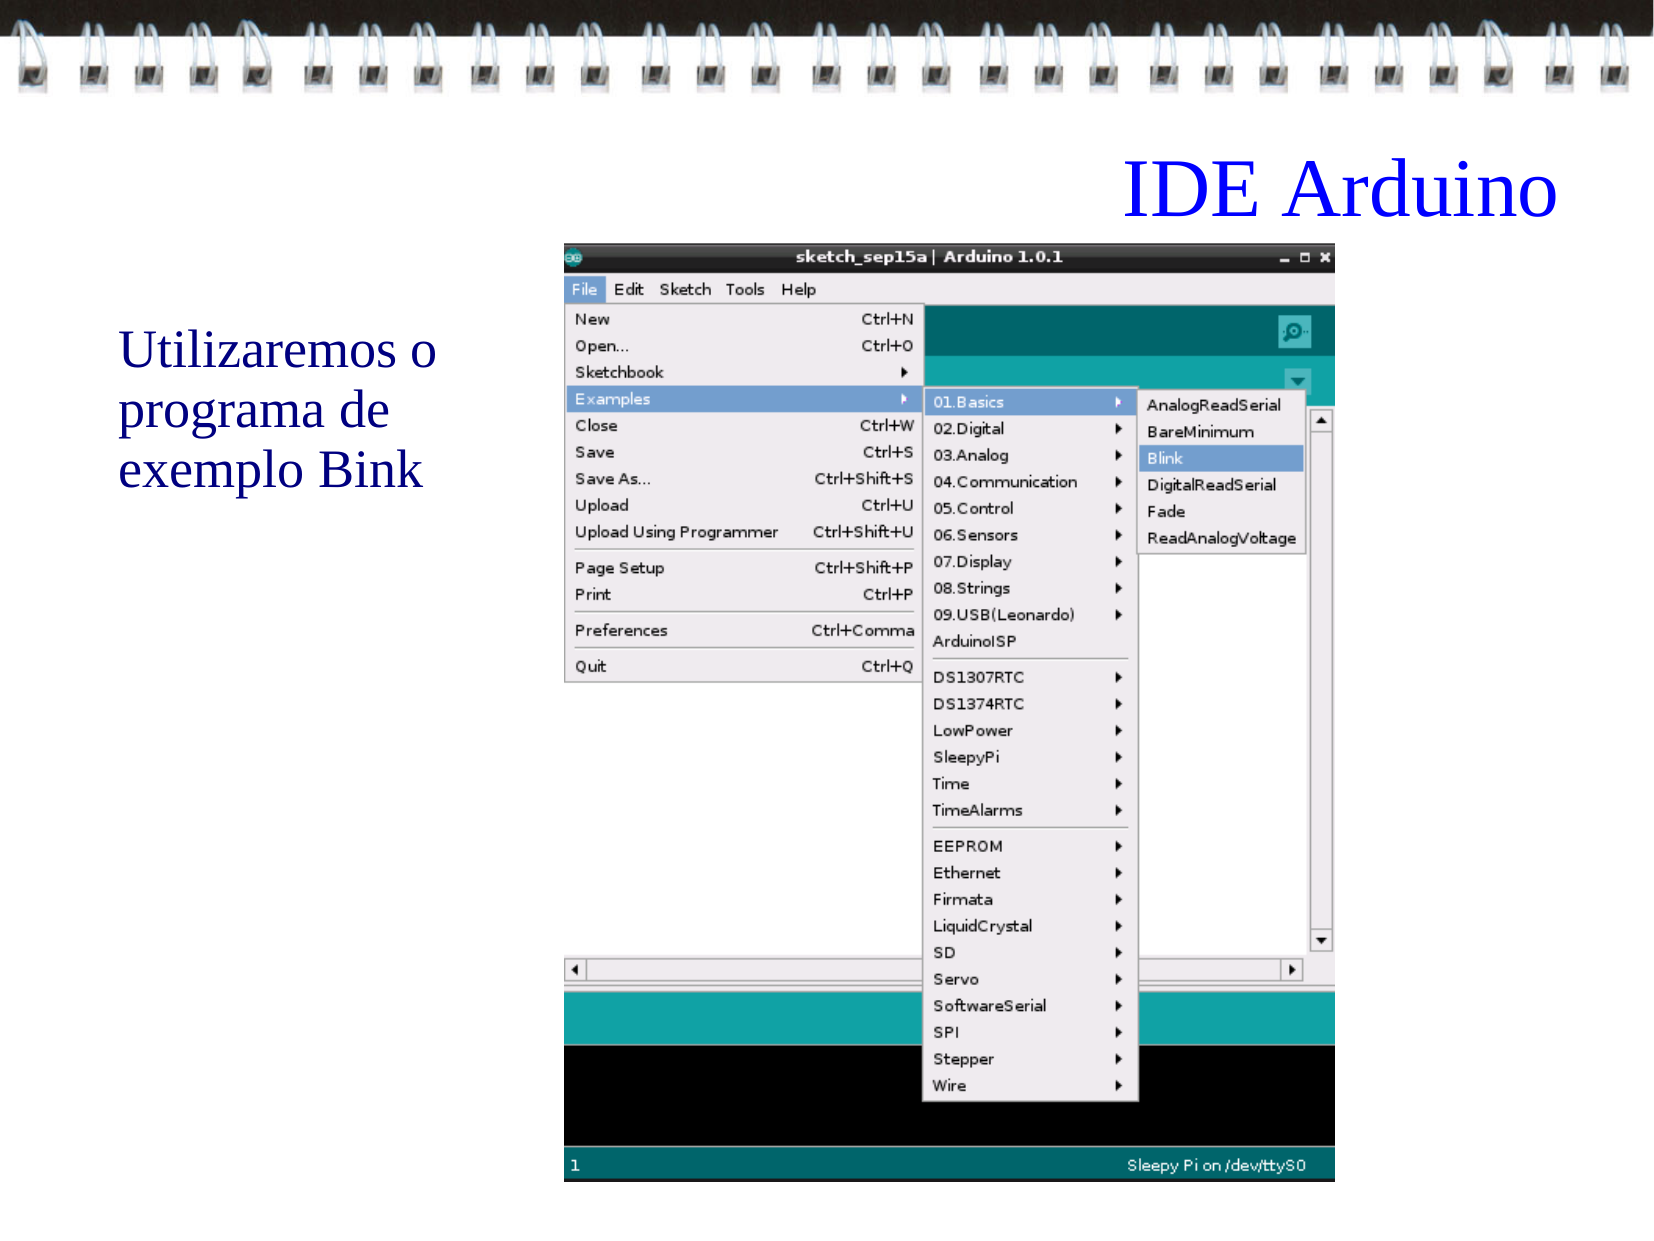

IDE Arduino
Utilizaremos o programa de exemplo Bink